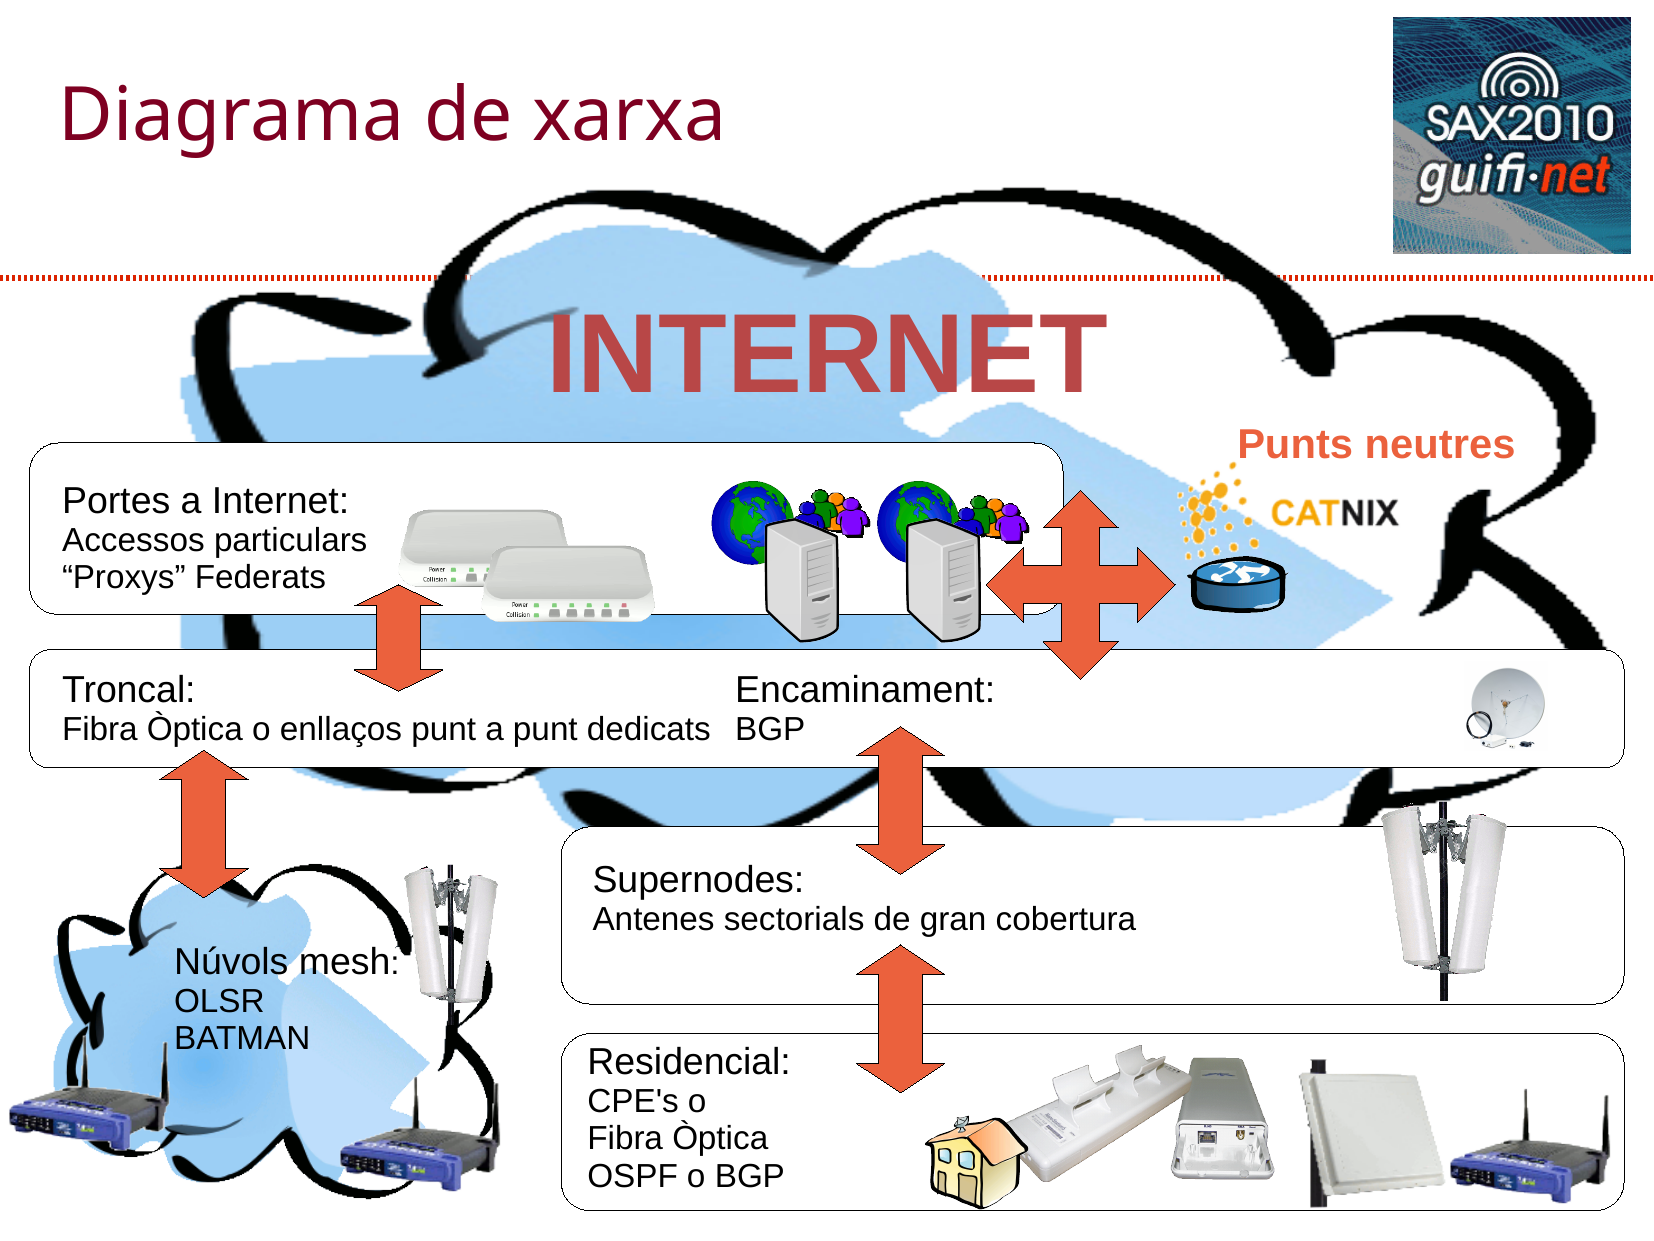

# Diagrama de xarxa
INTERNET
Punts neutres
Portes a Internet:
Accessos particulars
“Proxys” Federats
Troncal:
Fibra Òptica o enllaços punt a punt dedicats
Encaminament:
BGP
Supernodes:
Antenes sectorials de gran cobertura
Núvols mesh:
OLSR
BATMAN
Residencial:
CPE's o
Fibra Òptica
OSPF o BGP